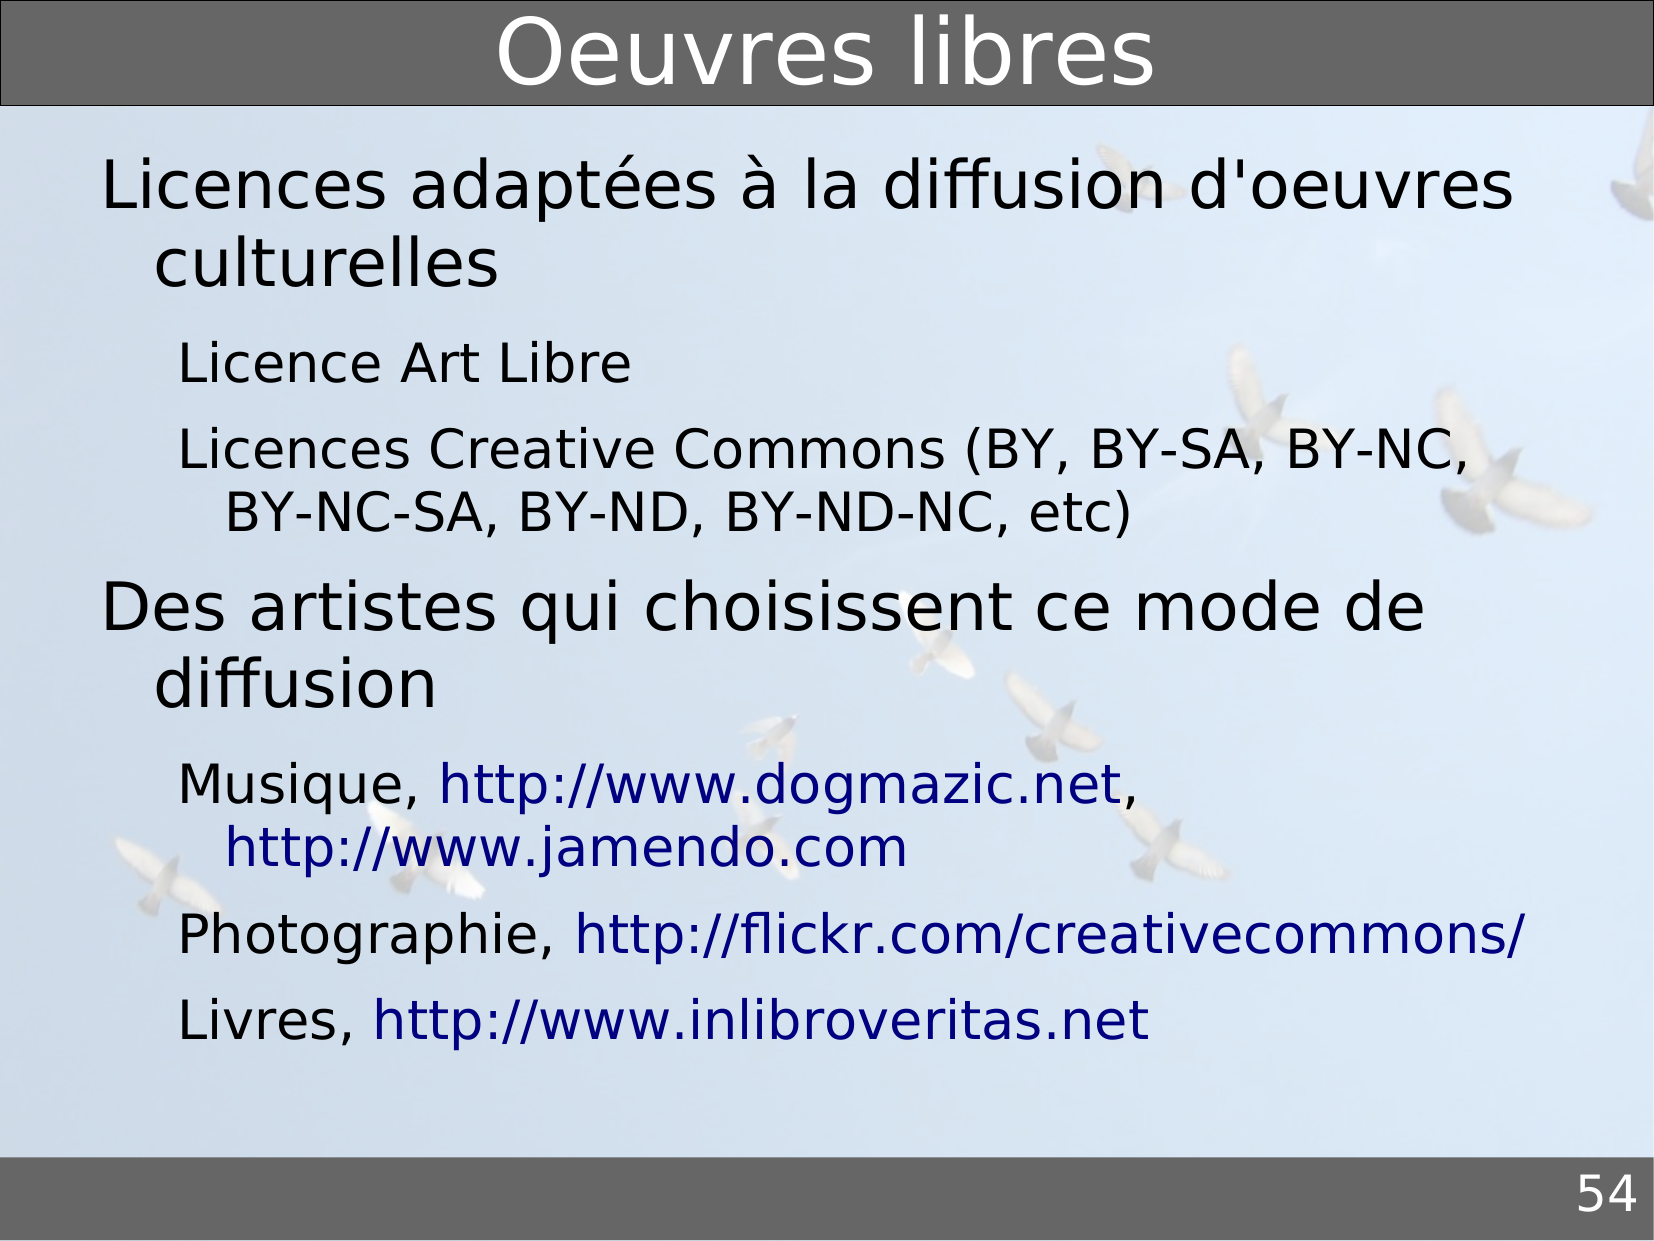

# Oeuvres libres
Licences adaptées à la diffusion d'oeuvres culturelles
Licence Art Libre
Licences Creative Commons (BY, BY-SA, BY-NC, BY-NC-SA, BY-ND, BY-ND-NC, etc)
Des artistes qui choisissent ce mode de diffusion
Musique, http://www.dogmazic.net, http://www.jamendo.com
Photographie, http://flickr.com/creativecommons/
Livres, http://www.inlibroveritas.net